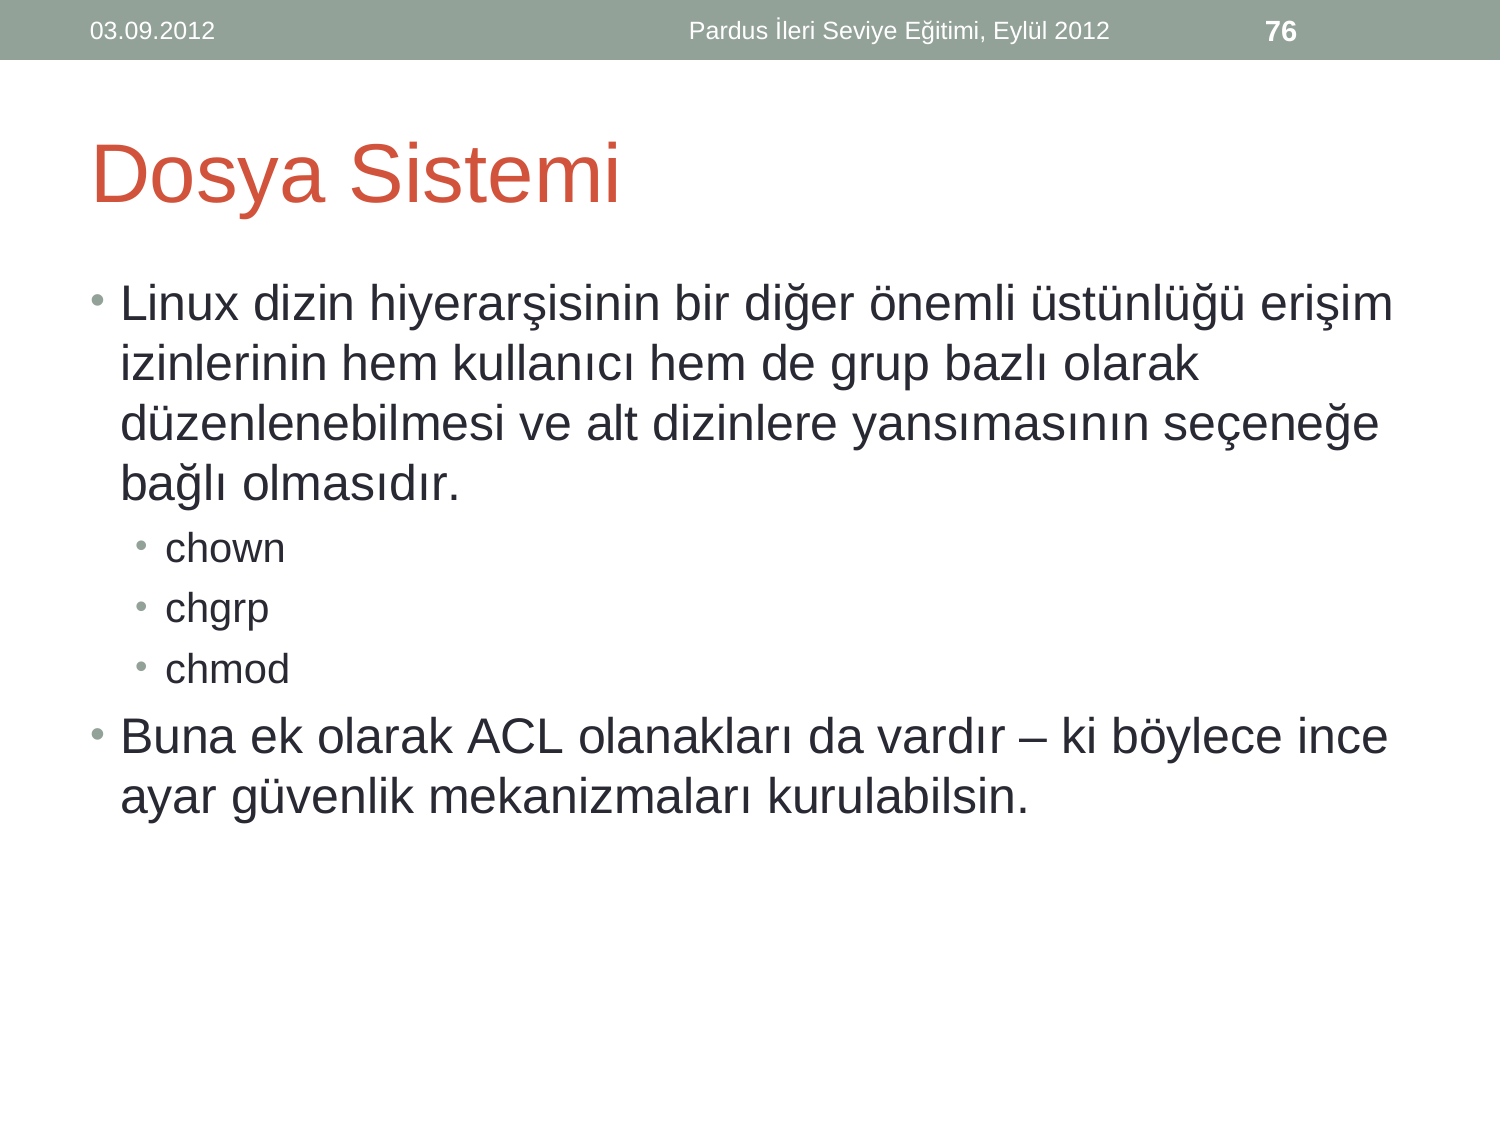

03.09.2012
Pardus İleri Seviye Eğitimi, Eylül 2012
# Dosya Sistemi
Linux dizin hiyerarşisinin bir diğer önemli üstünlüğü erişim izinlerinin hem kullanıcı hem de grup bazlı olarak düzenlenebilmesi ve alt dizinlere yansımasının seçeneğe bağlı olmasıdır.
chown
chgrp
chmod
Buna ek olarak ACL olanakları da vardır – ki böylece ince ayar güvenlik mekanizmaları kurulabilsin.